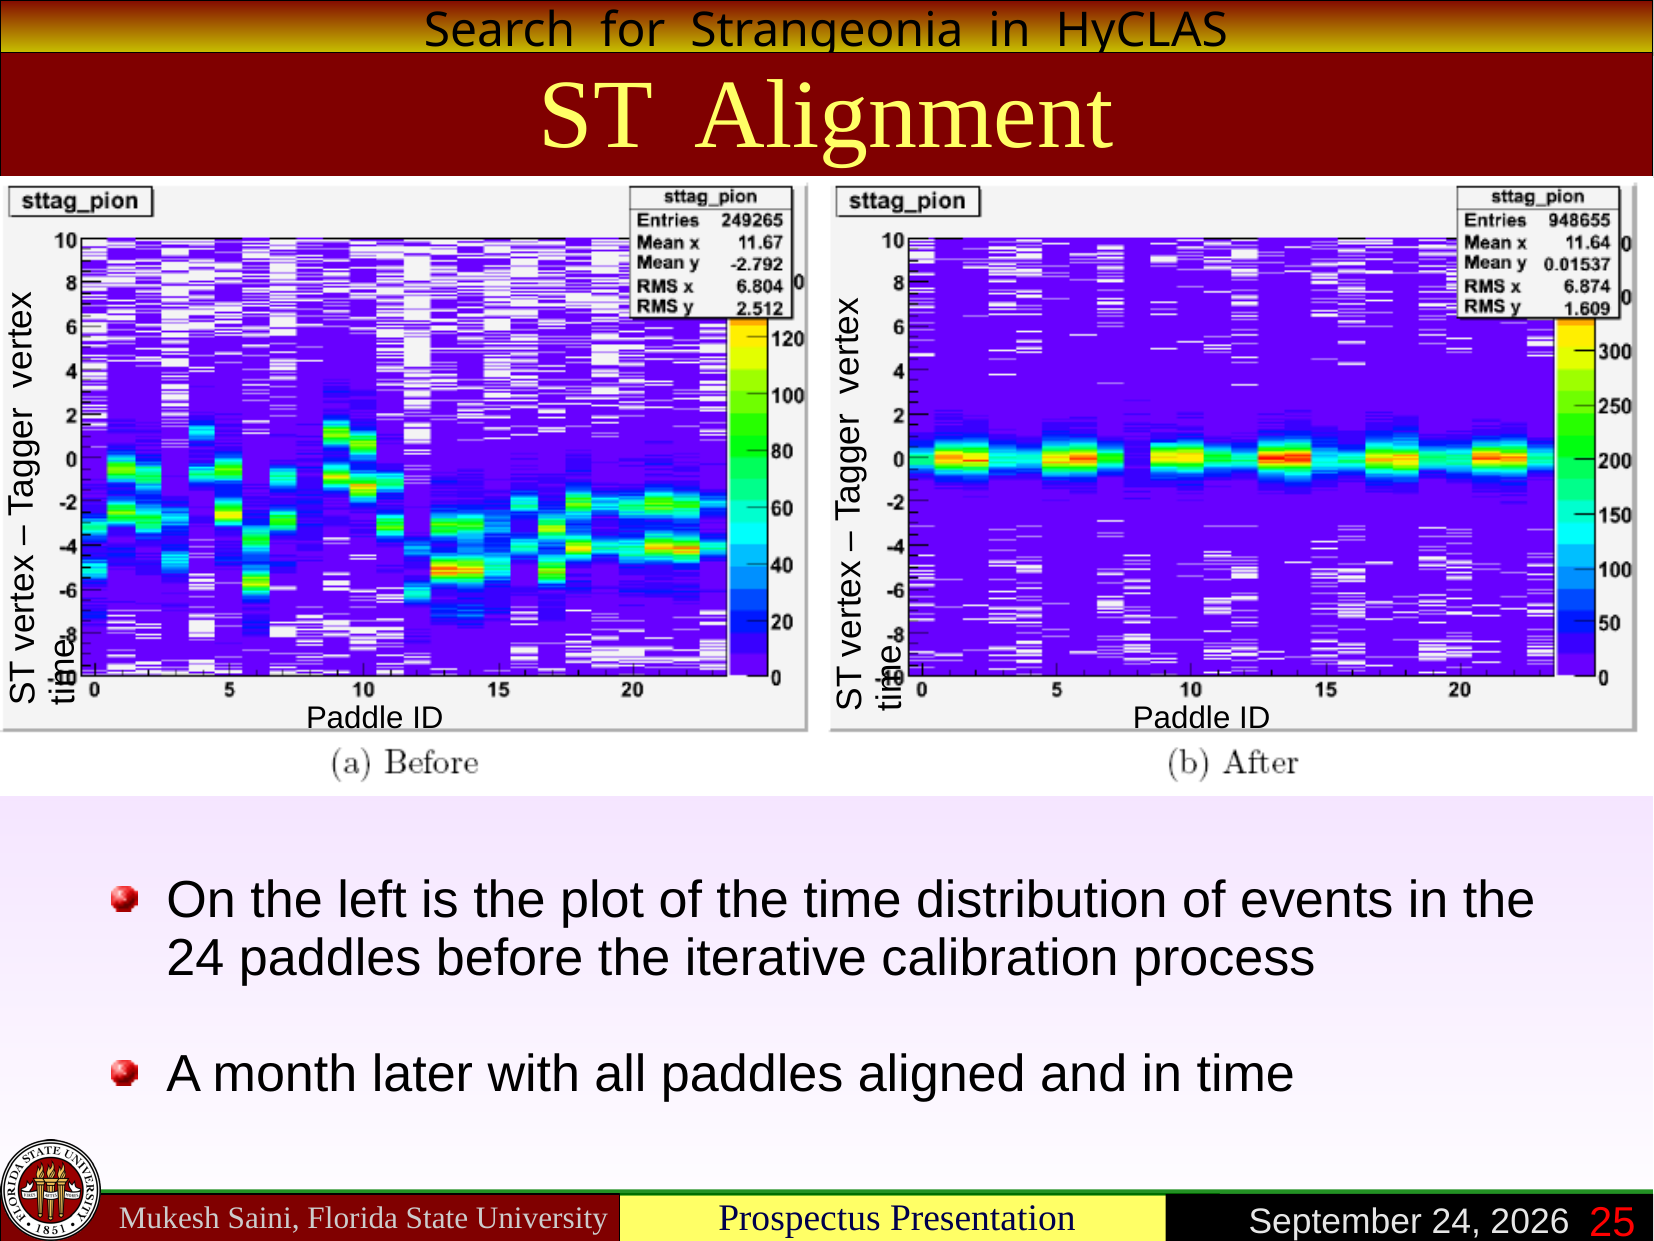

ST Alignment
ST vertex – Tagger vertex time
ST vertex – Tagger vertex time
Paddle ID
Paddle ID
 On the left is the plot of the time distribution of events in the
 24 paddles before the iterative calibration process
 A month later with all paddles aligned and in time